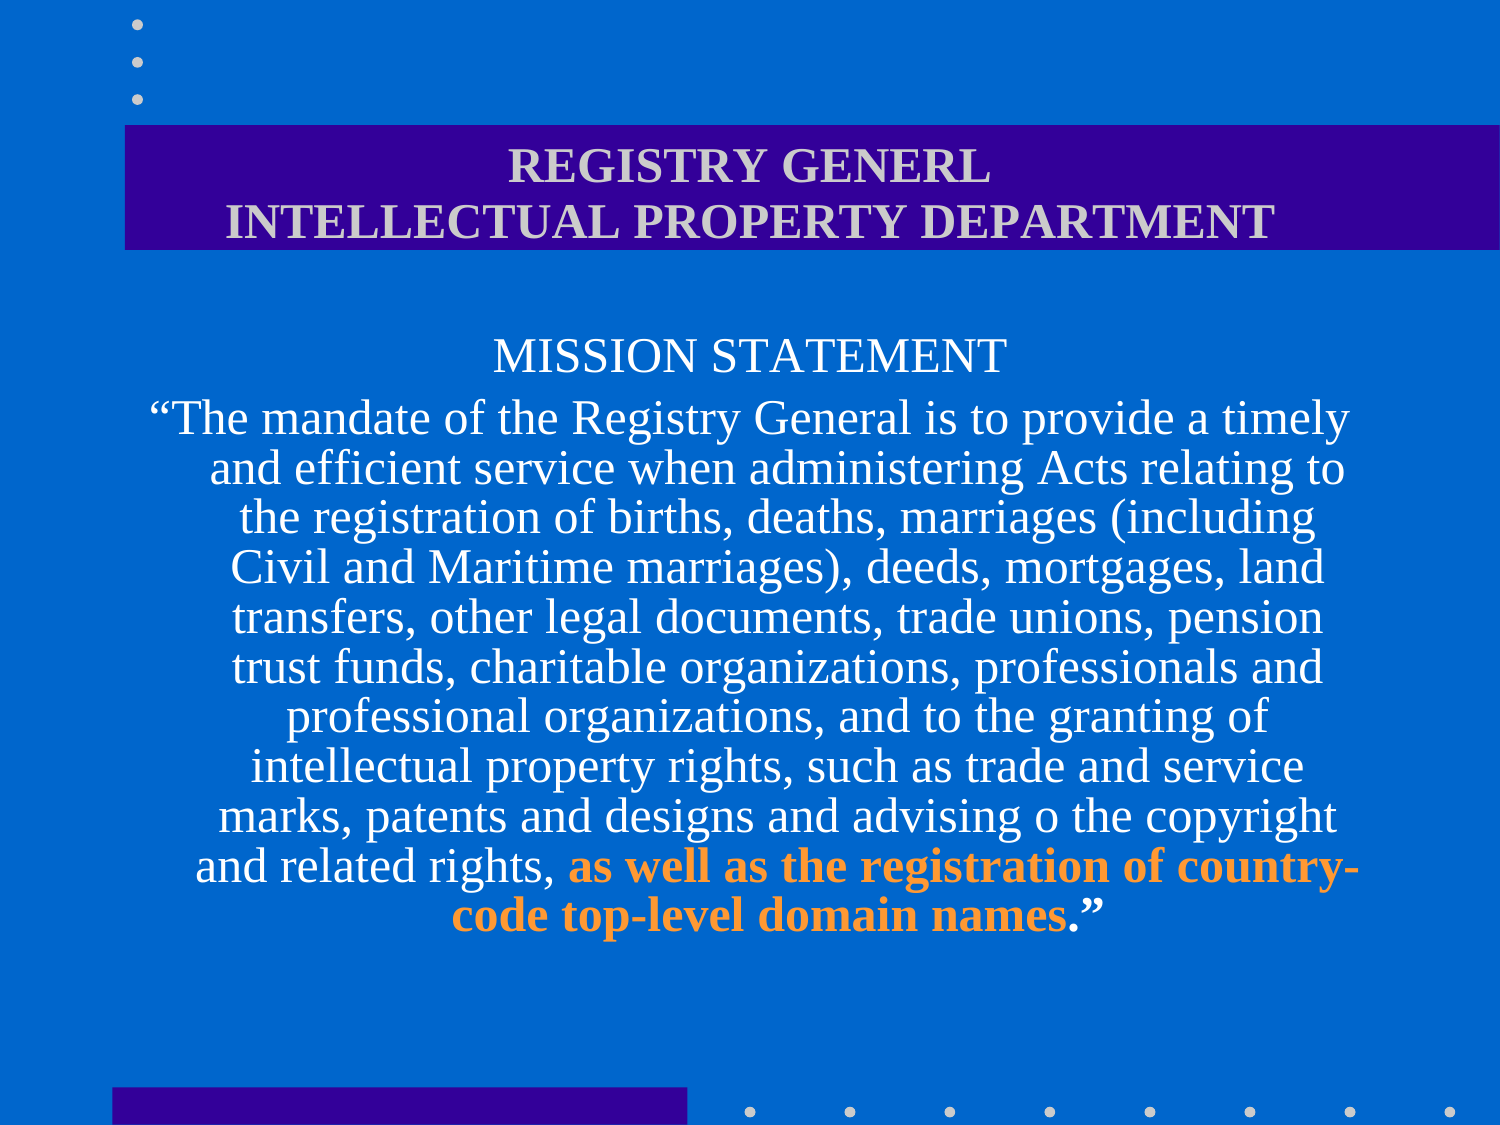

# REGISTRY GENERL INTELLECTUAL PROPERTY DEPARTMENT
MISSION STATEMENT
“The mandate of the Registry General is to provide a timely and efficient service when administering Acts relating to the registration of births, deaths, marriages (including Civil and Maritime marriages), deeds, mortgages, land transfers, other legal documents, trade unions, pension trust funds, charitable organizations, professionals and professional organizations, and to the granting of intellectual property rights, such as trade and service marks, patents and designs and advising o the copyright and related rights, as well as the registration of country-code top-level domain names.”